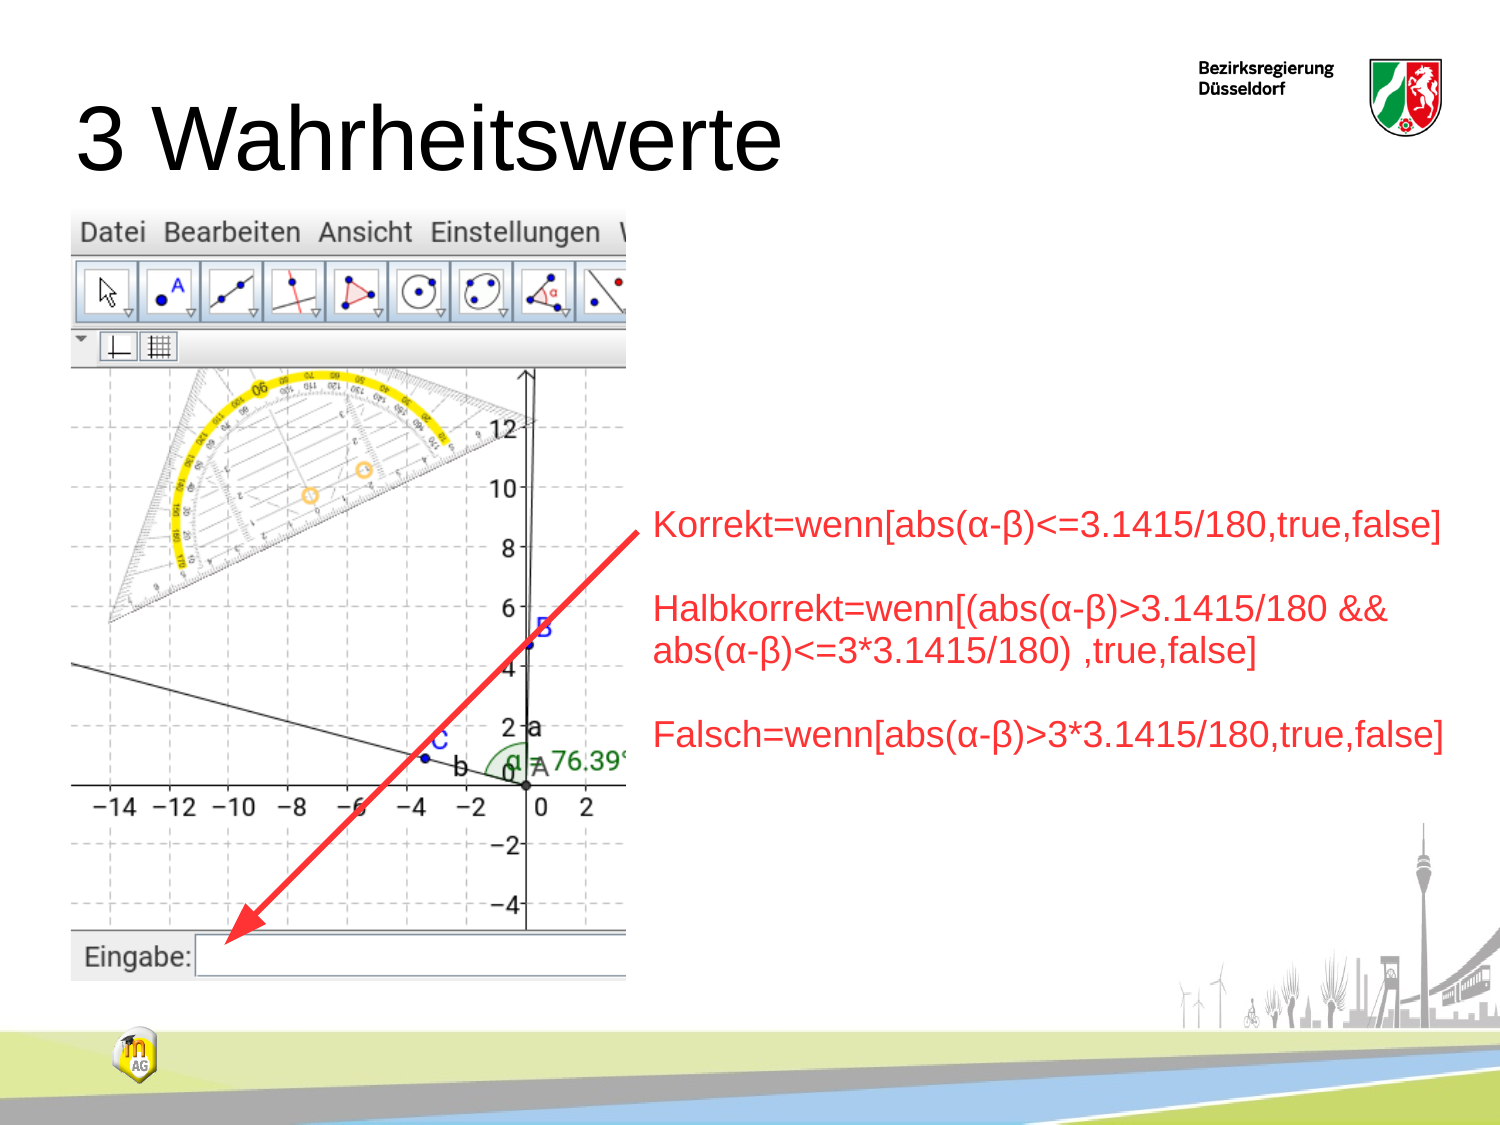

# 3 Wahrheitswerte
Korrekt=wenn[abs(α-β)<=3.1415/180,true,false]
Halbkorrekt=wenn[(abs(α-β)>3.1415/180 && abs(α-β)<=3*3.1415/180) ,true,false]
Falsch=wenn[abs(α-β)>3*3.1415/180,true,false]